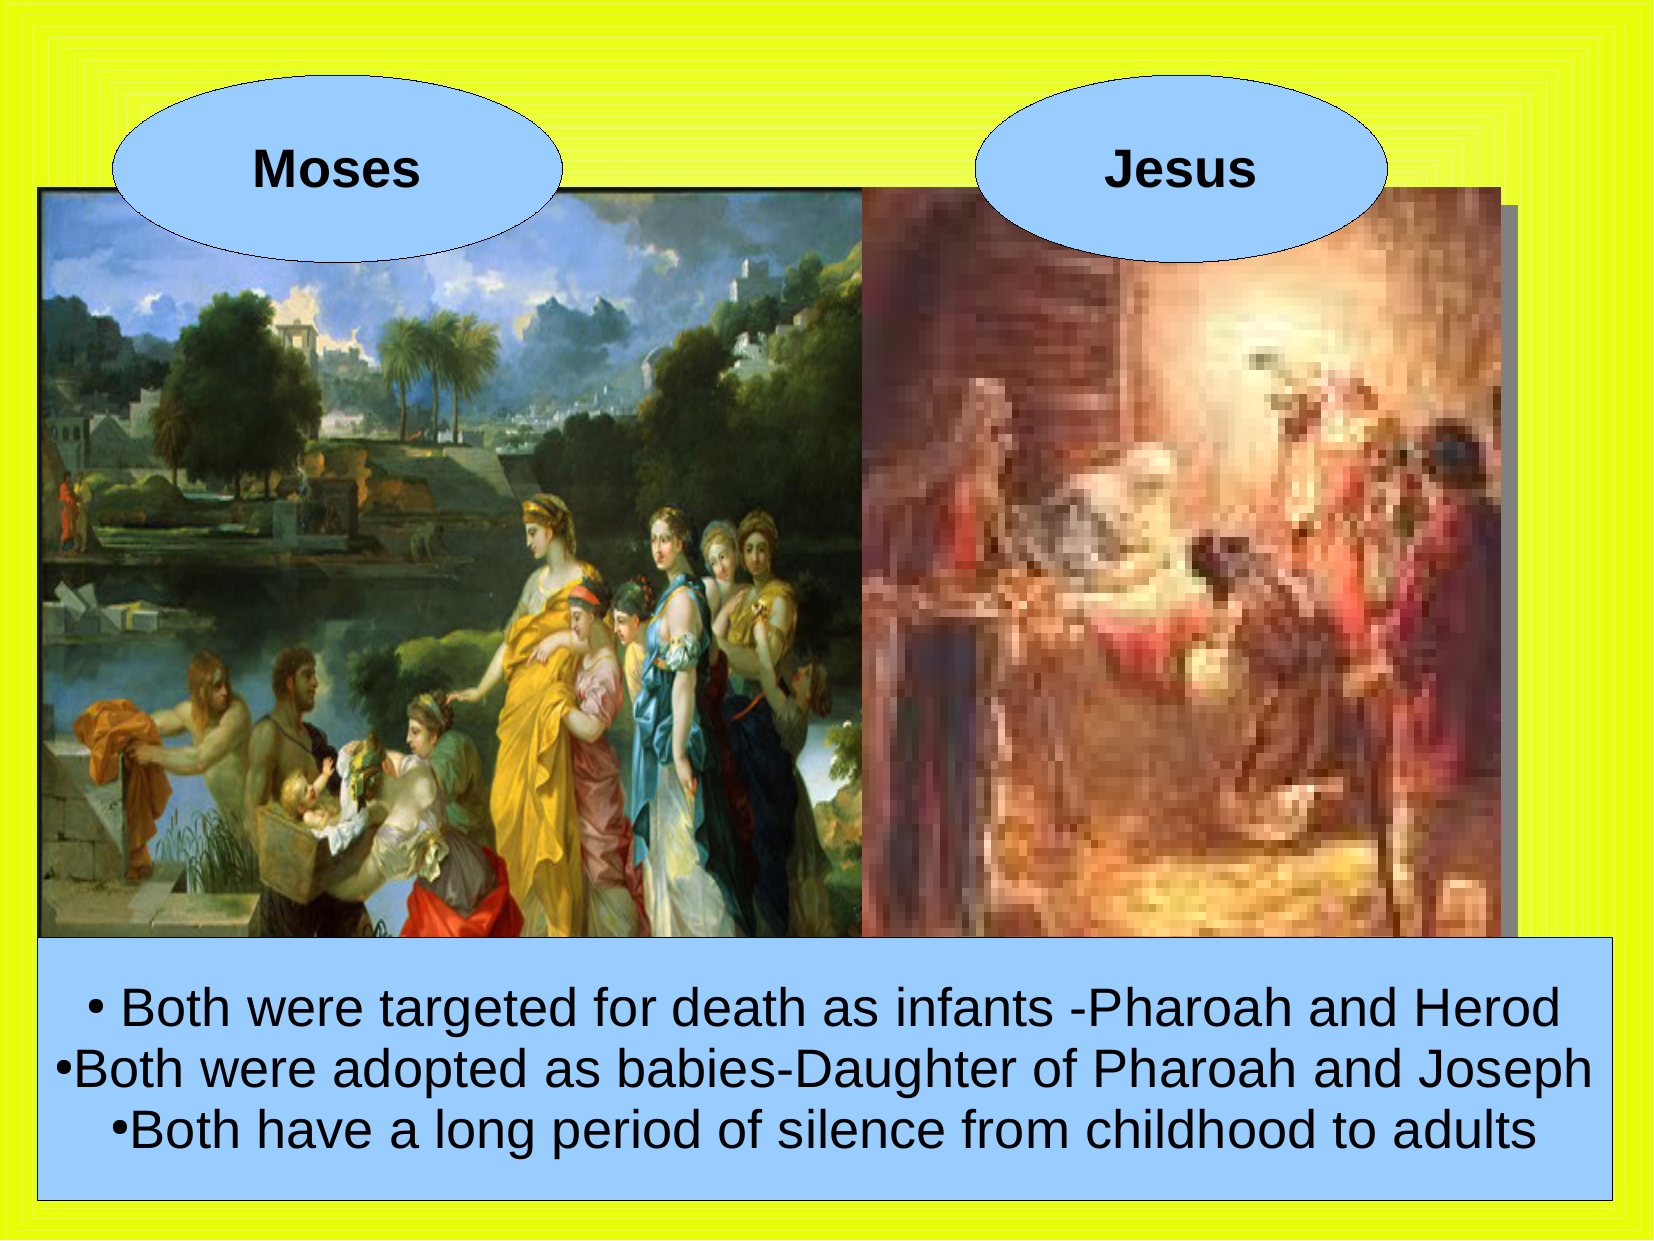

Moses
Jesus
#
 Both were targeted for death as infants -Pharoah and Herod
Both were adopted as babies-Daughter of Pharoah and Joseph
Both have a long period of silence from childhood to adults